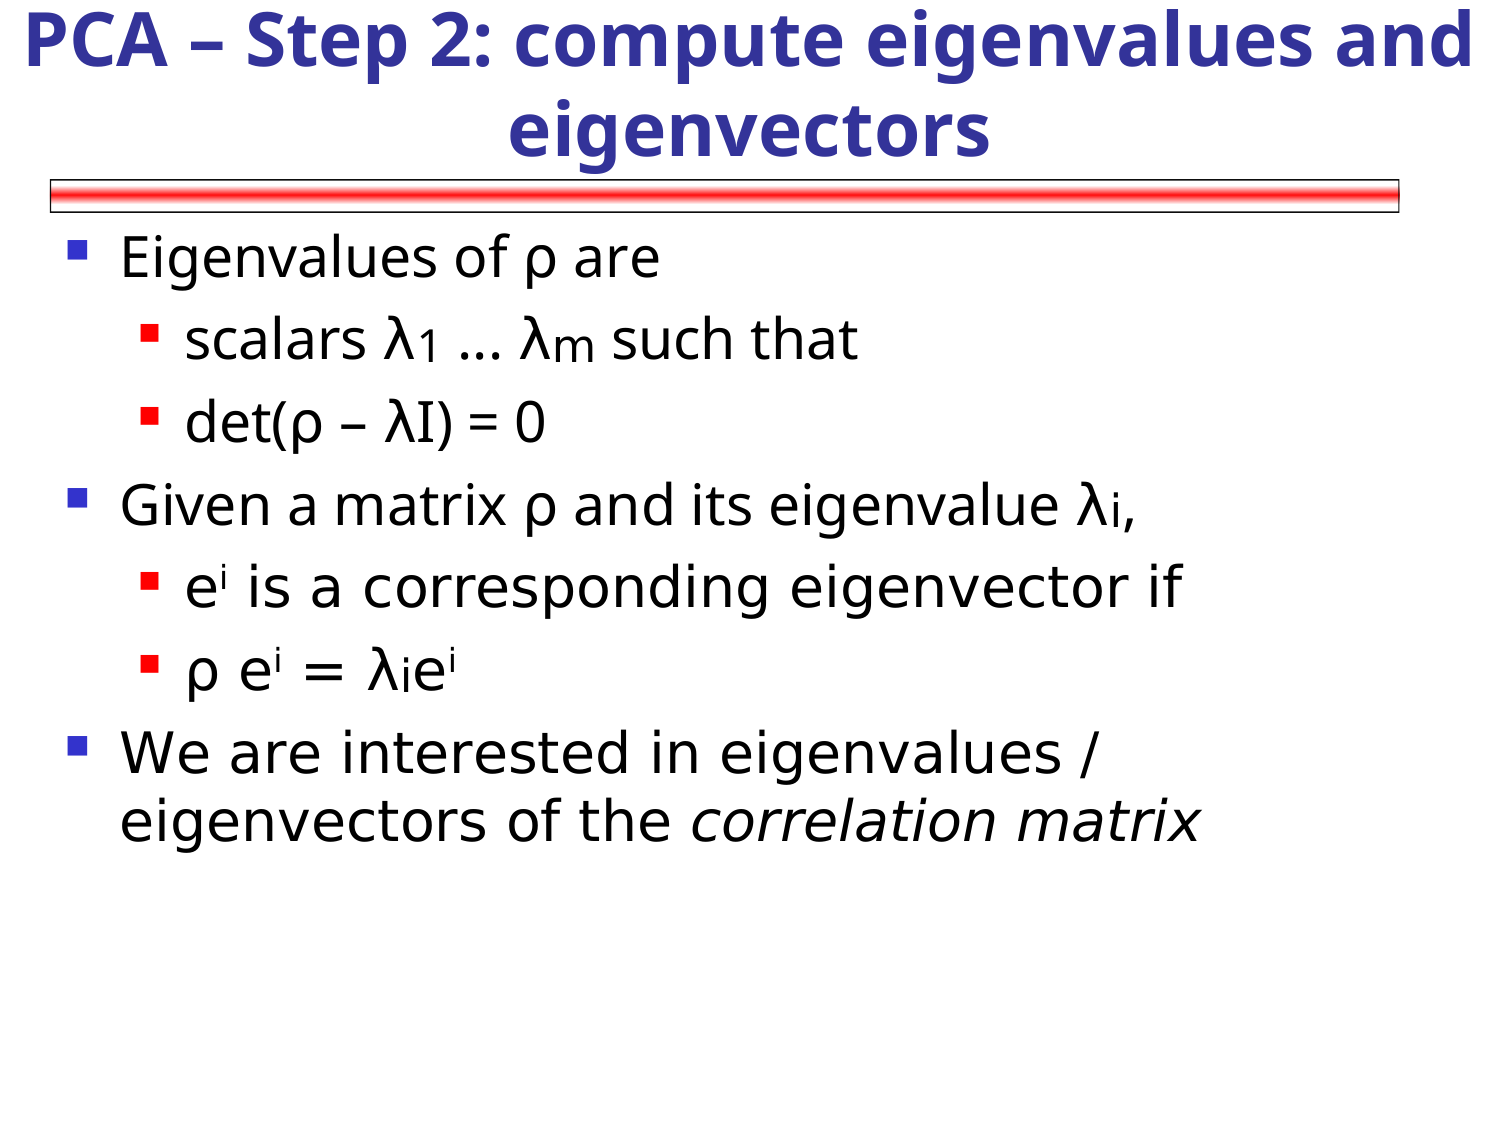

# PCA – Step 2: compute eigenvalues and eigenvectors
Eigenvalues of ρ are
scalars λ1 ... λm such that
det(ρ – λI) = 0
Given a matrix ρ and its eigenvalue λi,
ei is a corresponding eigenvector if
ρ ei = λiei
We are interested in eigenvalues / eigenvectors of the correlation matrix